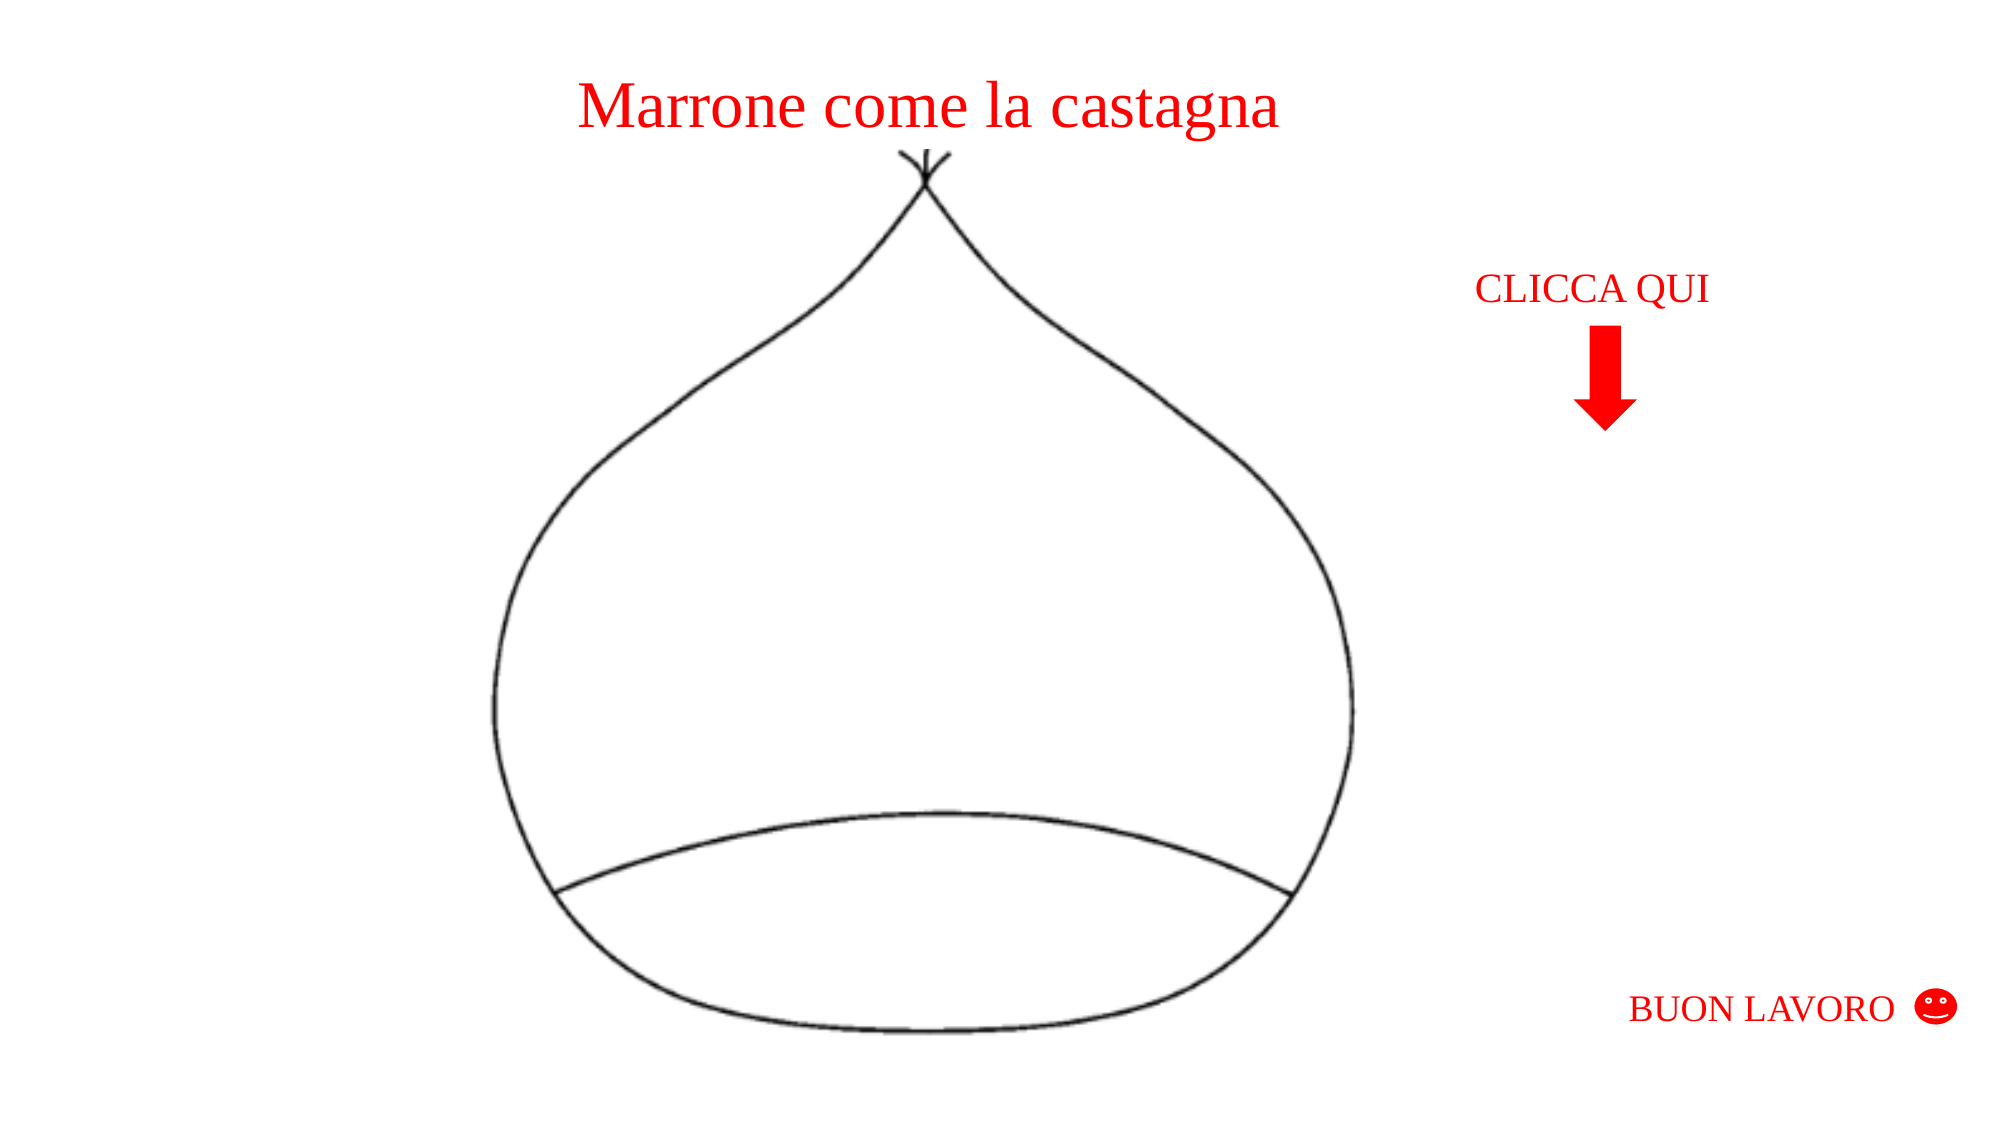

Marrone come la castagna
CLICCA QUI
BUON LAVORO